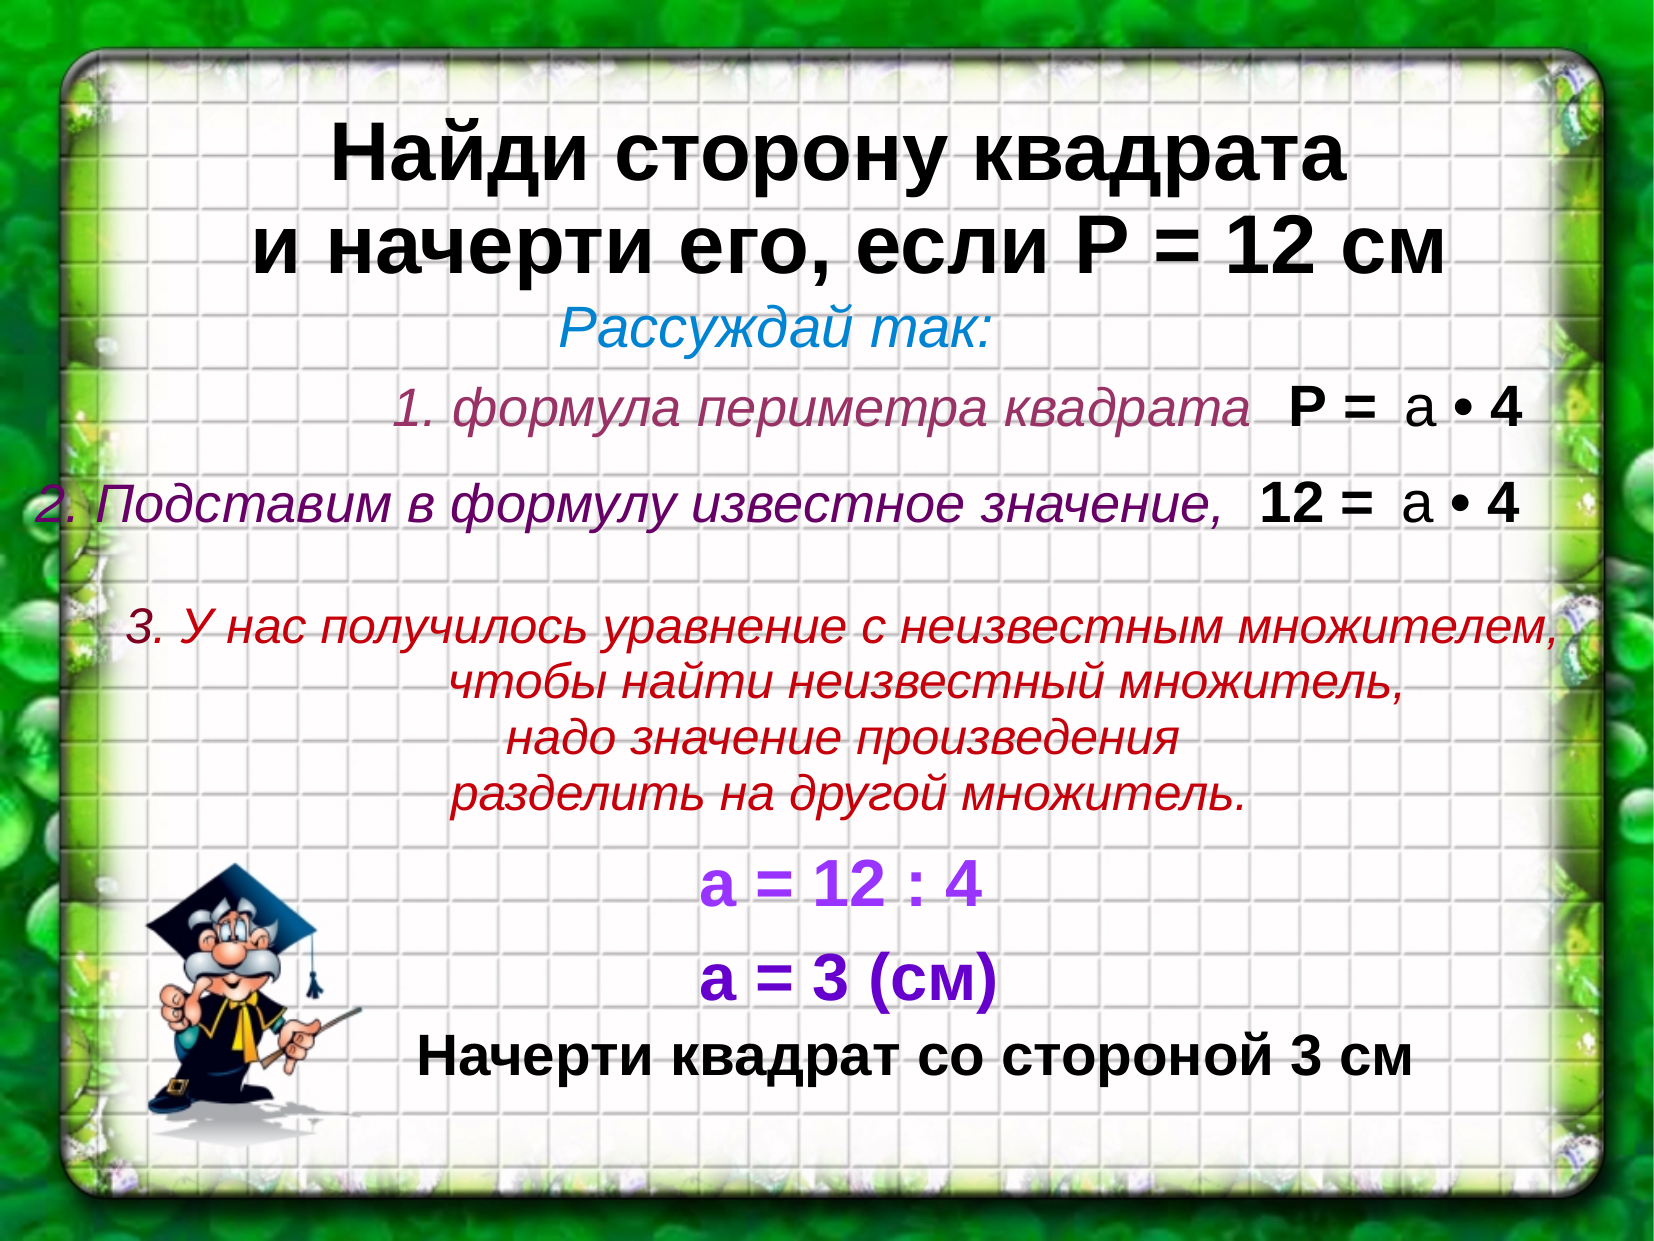

# Найди сторону квадрата и начерти его, если Р = 12 см
Рассуждай так:
1. формула периметра квадрата Р = a • 4
2. Подставим в формулу известное значение, 12 = a • 4
3. У нас получилось уравнение с неизвестным множителем,
 чтобы найти неизвестный множитель,
надо значение произведения
 разделить на другой множитель.
а = 12 : 4
а = 3 (см)
Начерти квадрат со стороной 3 см